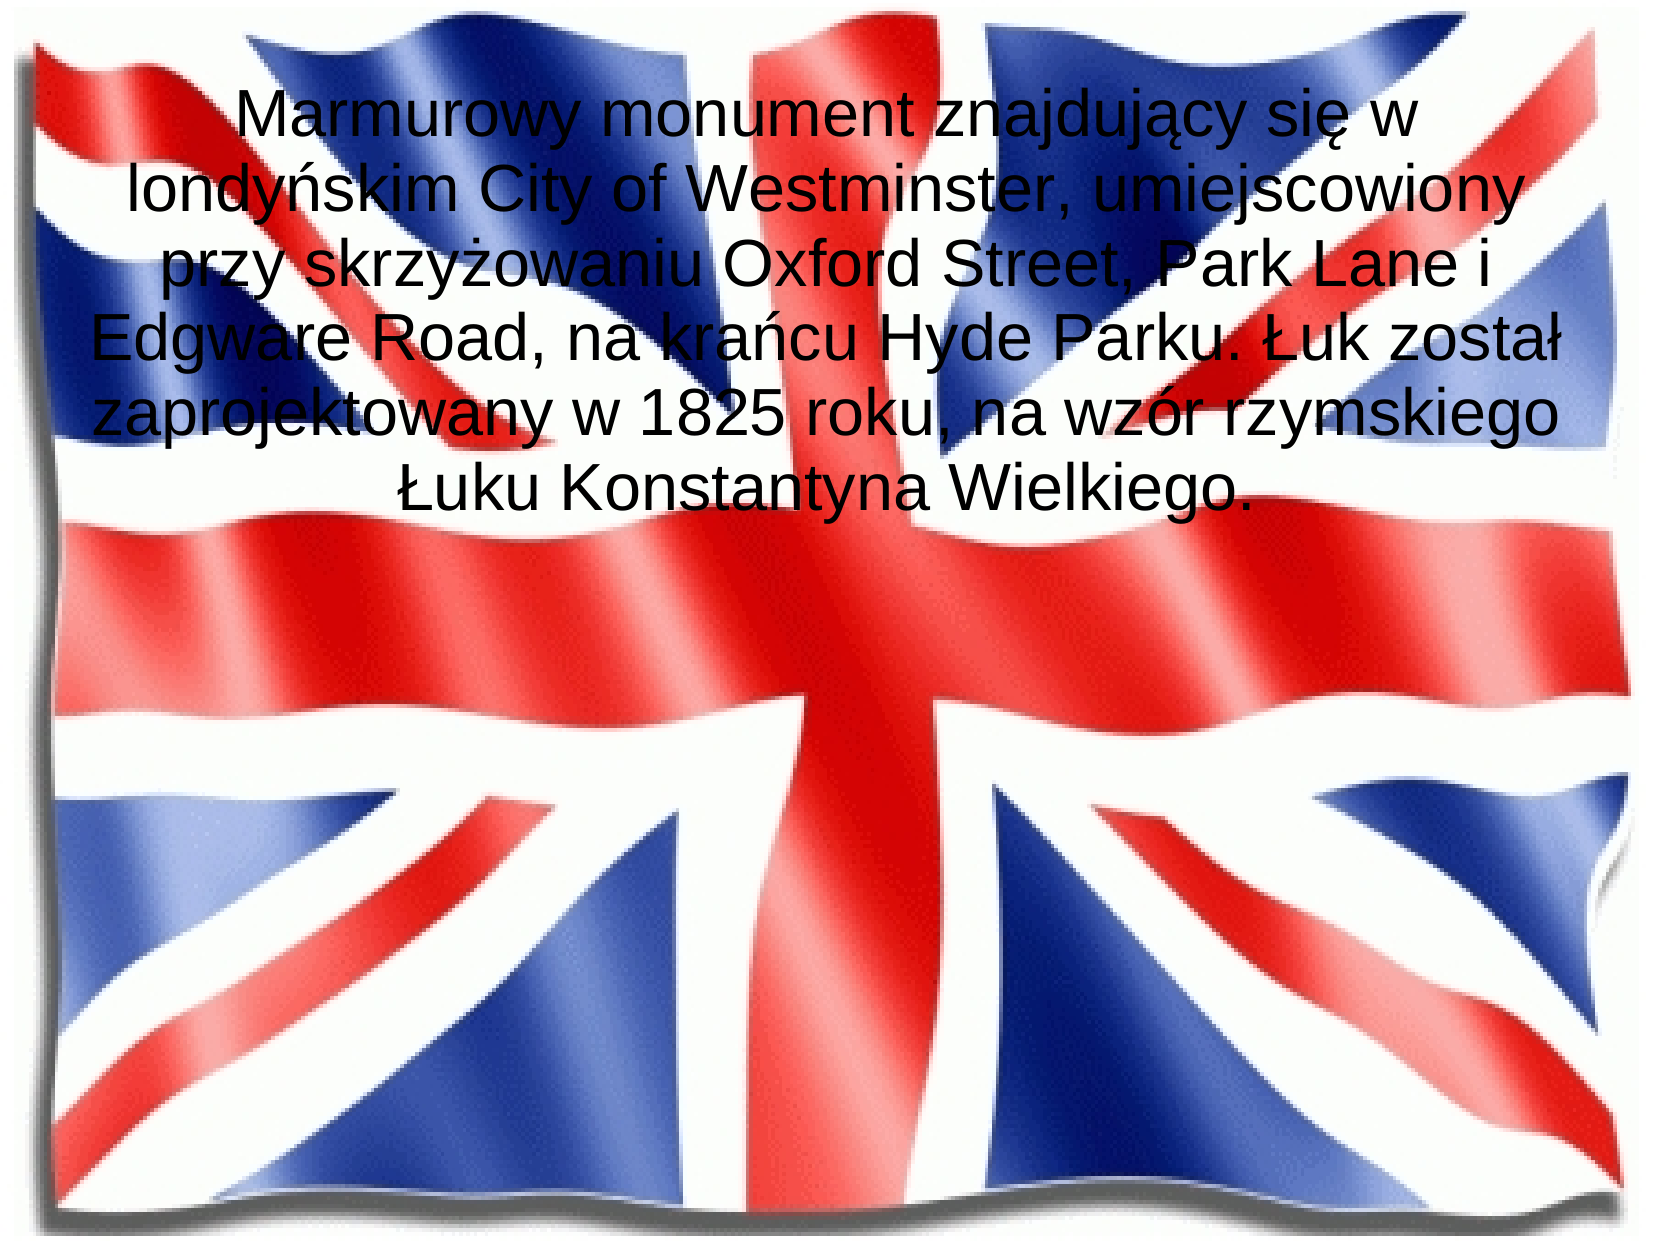

# Marmurowy monument znajdujący się w londyńskim City of Westminster, umiejscowiony przy skrzyżowaniu Oxford Street, Park Lane i Edgware Road, na krańcu Hyde Parku. Łuk został zaprojektowany w 1825 roku, na wzór rzymskiego Łuku Konstantyna Wielkiego.